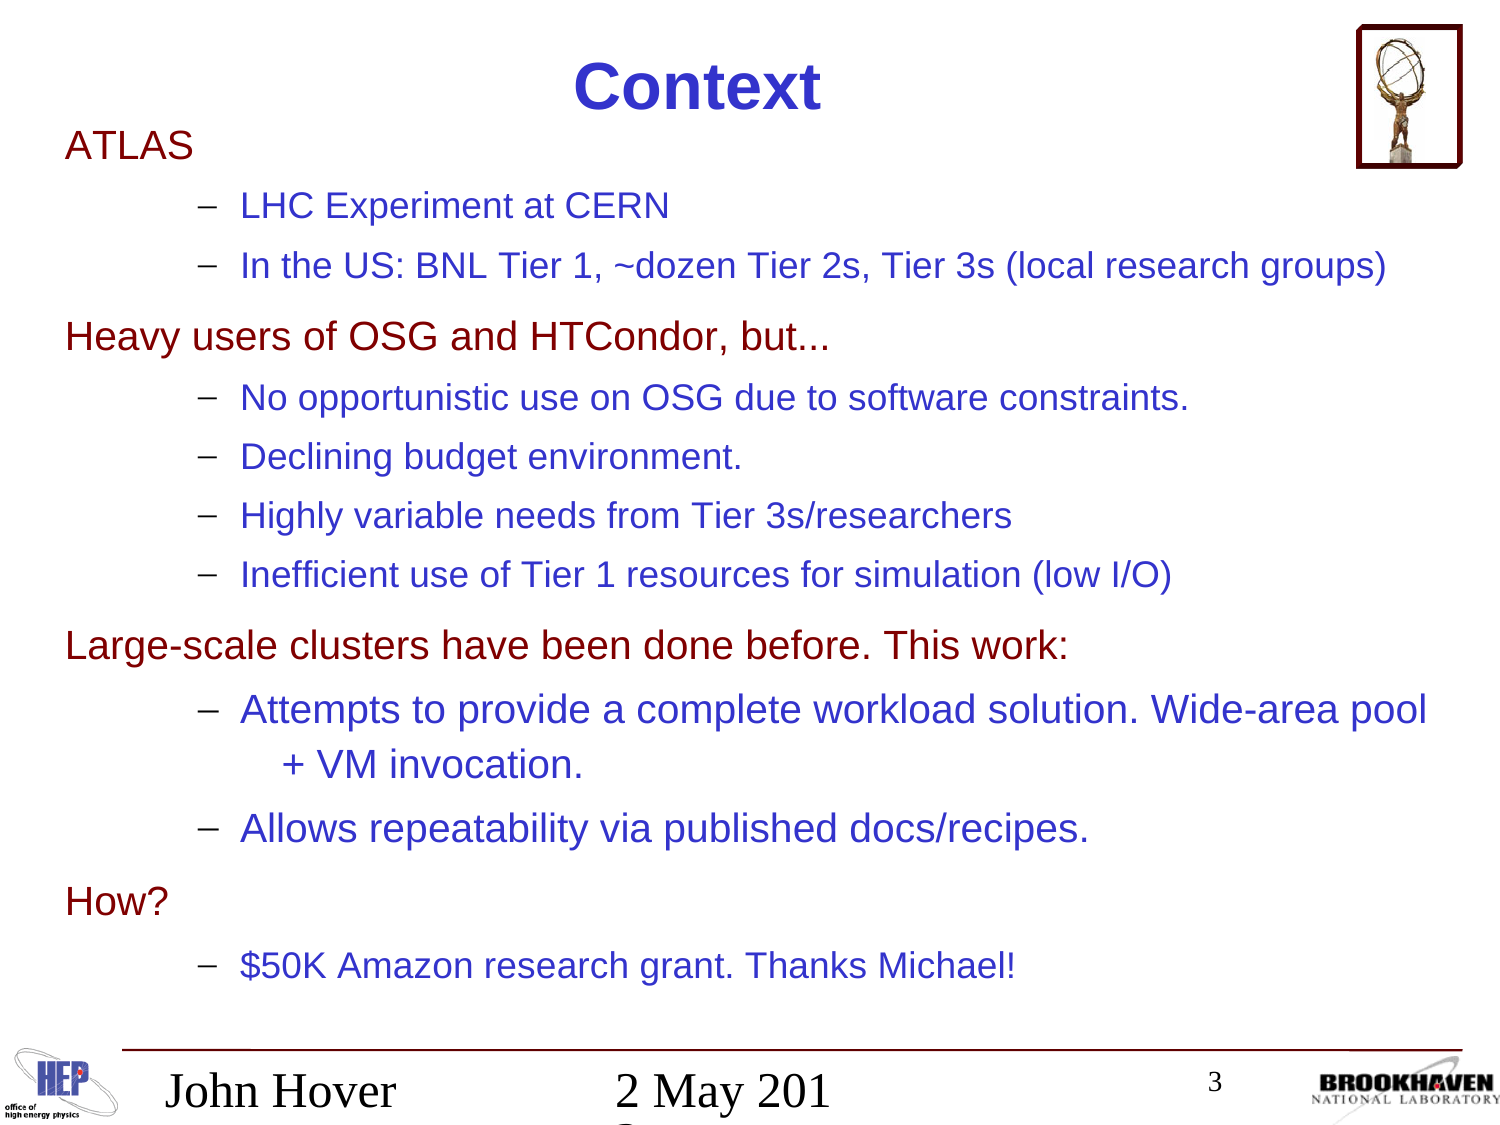

# Context
ATLAS
LHC Experiment at CERN
In the US: BNL Tier 1, ~dozen Tier 2s, Tier 3s (local research groups)
Heavy users of OSG and HTCondor, but...
No opportunistic use on OSG due to software constraints.
Declining budget environment.
Highly variable needs from Tier 3s/researchers
Inefficient use of Tier 1 resources for simulation (low I/O)
Large-scale clusters have been done before. This work:
Attempts to provide a complete workload solution. Wide-area pool + VM invocation.
Allows repeatability via published docs/recipes.
How?
$50K Amazon research grant. Thanks Michael!
2 May 2013
John Hover